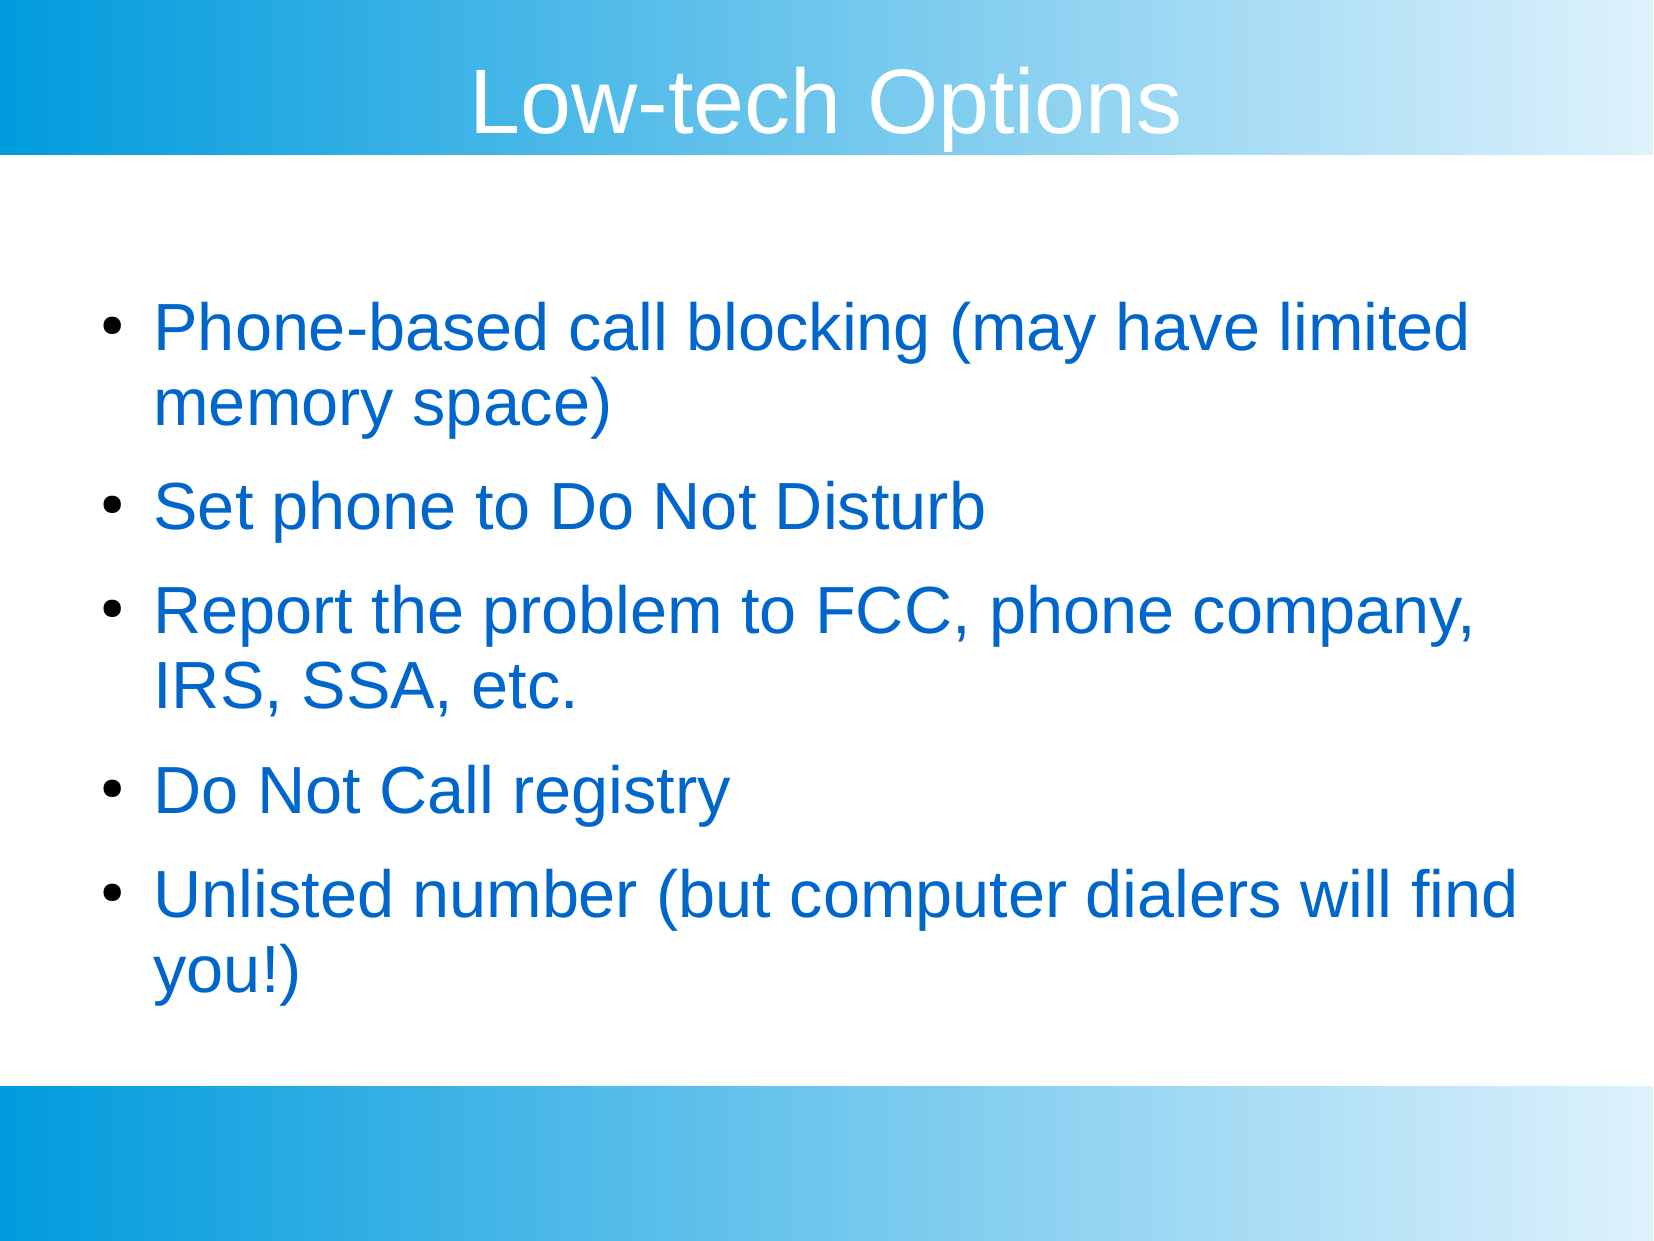

# Low-tech Options
Phone-based call blocking (may have limited memory space)
Set phone to Do Not Disturb
Report the problem to FCC, phone company, IRS, SSA, etc.
Do Not Call registry
Unlisted number (but computer dialers will find you!)